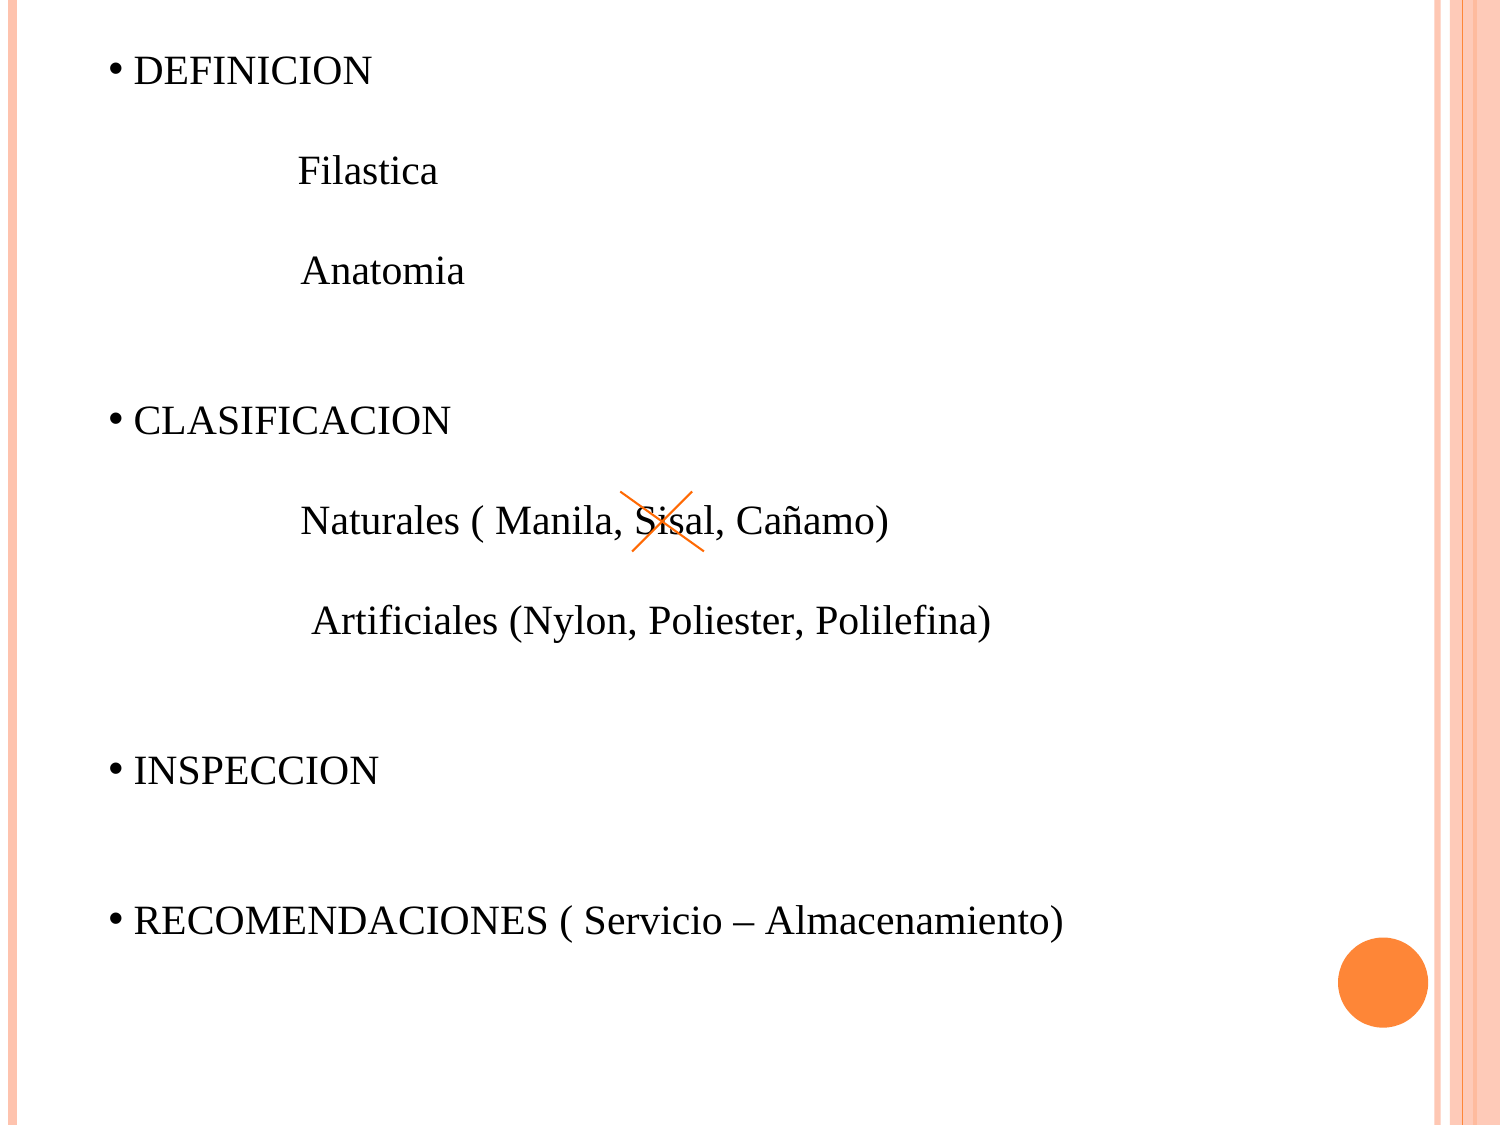

DEFINICION
 Filastica
	 Anatomia
 CLASIFICACION
	 Naturales ( Manila, Sisal, Cañamo)
	 Artificiales (Nylon, Poliester, Polilefina)
 INSPECCION
 RECOMENDACIONES ( Servicio – Almacenamiento)